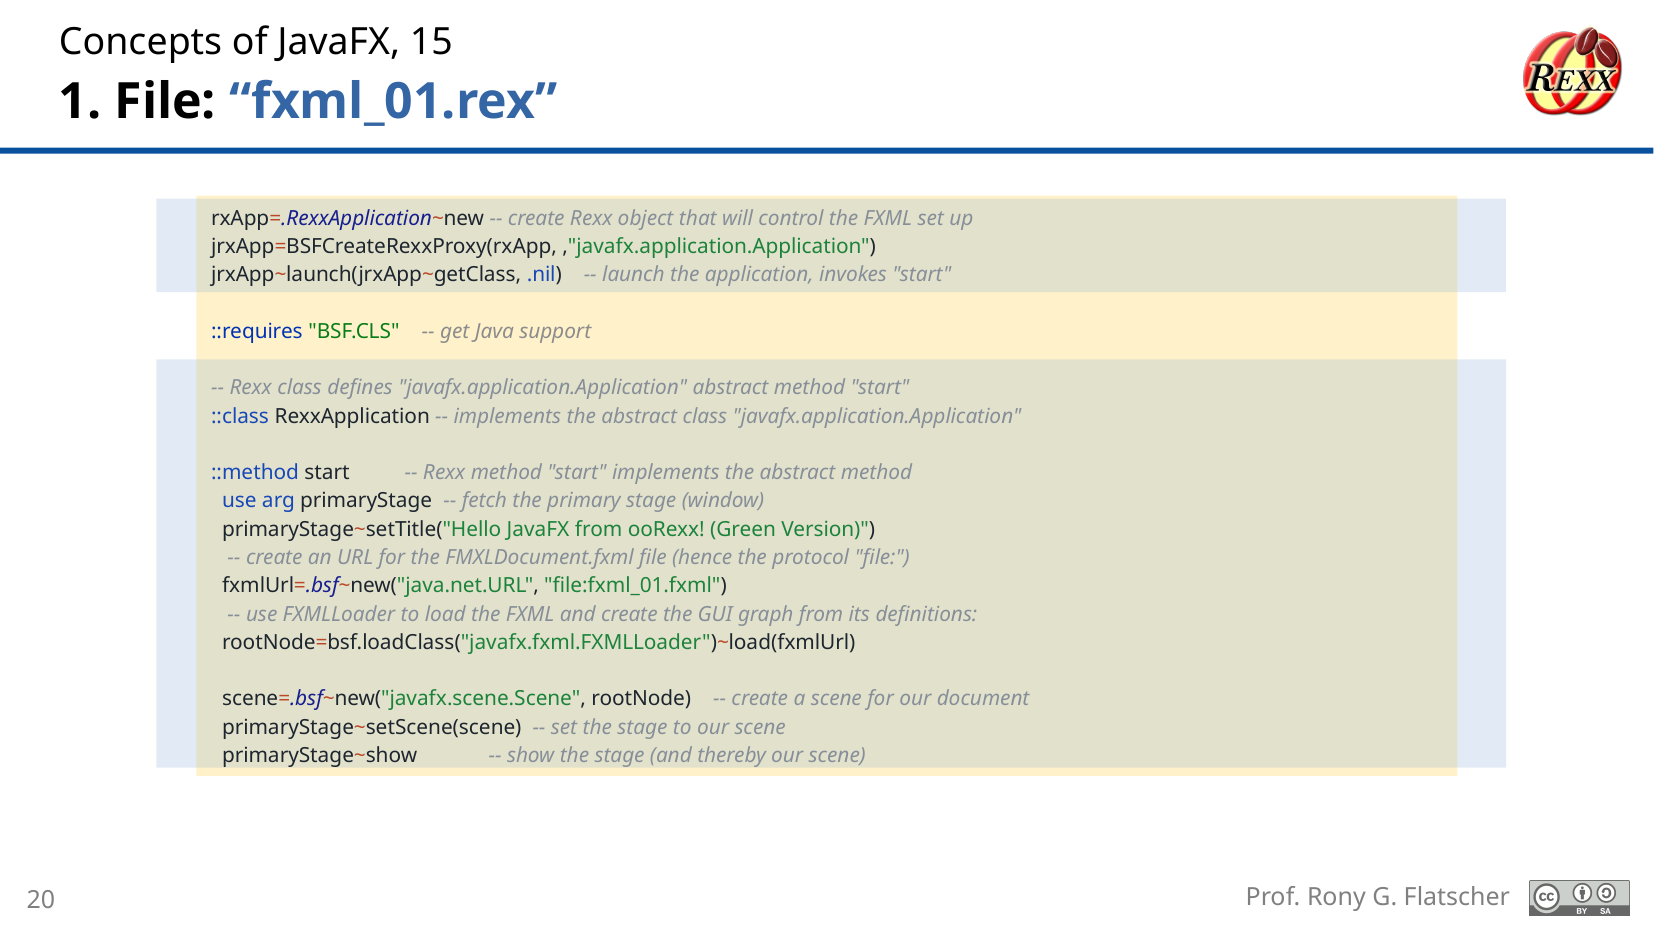

# Concepts of JavaFX, 15 1. File: “fxml_01.rex”
rxApp=.RexxApplication~new -- create Rexx object that will control the FXML set up
jrxApp=BSFCreateRexxProxy(rxApp, ,"javafx.application.Application")
jrxApp~launch(jrxApp~getClass, .nil) -- launch the application, invokes "start"
::requires "BSF.CLS" -- get Java support
-- Rexx class defines "javafx.application.Application" abstract method "start"
::class RexxApplication -- implements the abstract class "javafx.application.Application"
::method start -- Rexx method "start" implements the abstract method
 use arg primaryStage -- fetch the primary stage (window)
 primaryStage~setTitle("Hello JavaFX from ooRexx! (Green Version)")
 -- create an URL for the FMXLDocument.fxml file (hence the protocol "file:")
 fxmlUrl=.bsf~new("java.net.URL", "file:fxml_01.fxml")
 -- use FXMLLoader to load the FXML and create the GUI graph from its definitions:
 rootNode=bsf.loadClass("javafx.fxml.FXMLLoader")~load(fxmlUrl)
 scene=.bsf~new("javafx.scene.Scene", rootNode) -- create a scene for our document
 primaryStage~setScene(scene) -- set the stage to our scene
 primaryStage~show -- show the stage (and thereby our scene)